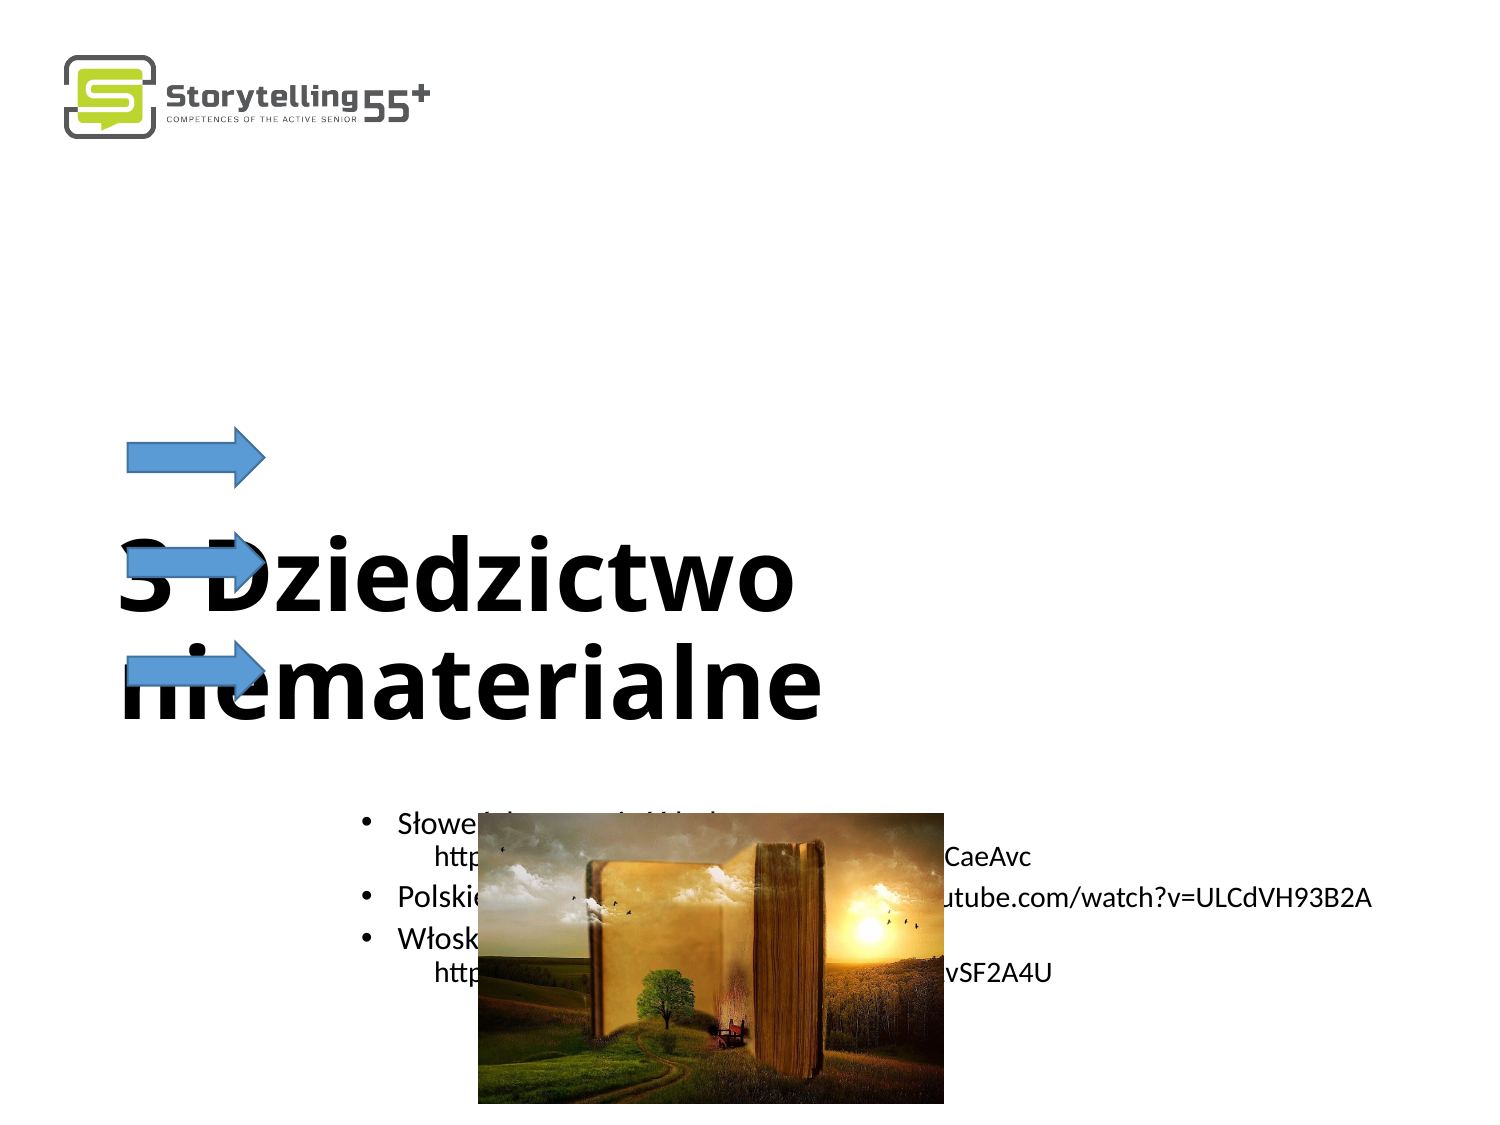

# 3 Dziedzictwo niematerialne
Słoweńska opowieść ludowa : https://www.youtube.com/watch?v=fGjQfCaeAvc
Polskie opowieści ludowe: https://www.youtube.com/watch?v=ULCdVH93B2A
Włoskie opowieści ludowe : https://www.youtube.com/watch?v=N2p2vSF2A4U